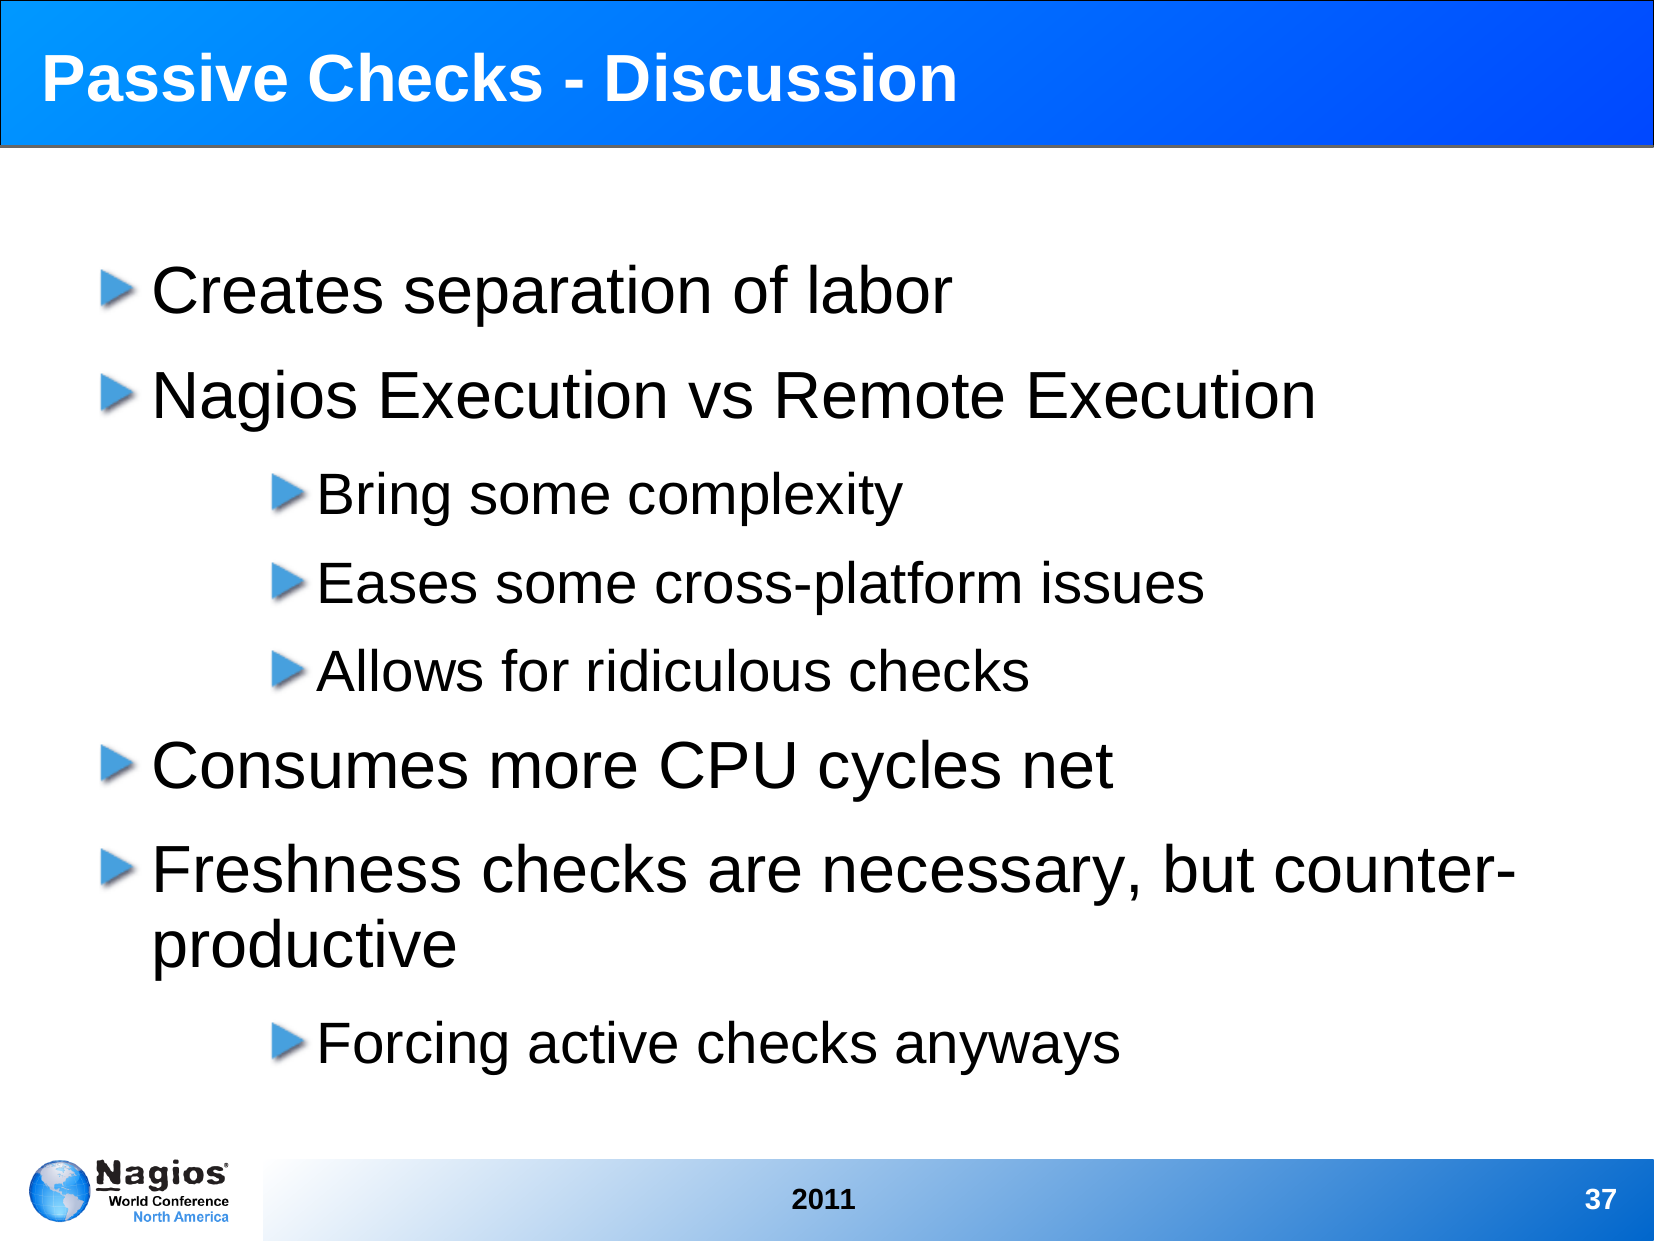

# Passive Checks - Discussion
Creates separation of labor
Nagios Execution vs Remote Execution
Bring some complexity
Eases some cross-platform issues
Allows for ridiculous checks
Consumes more CPU cycles net
Freshness checks are necessary, but counter-productive
Forcing active checks anyways
2011
37